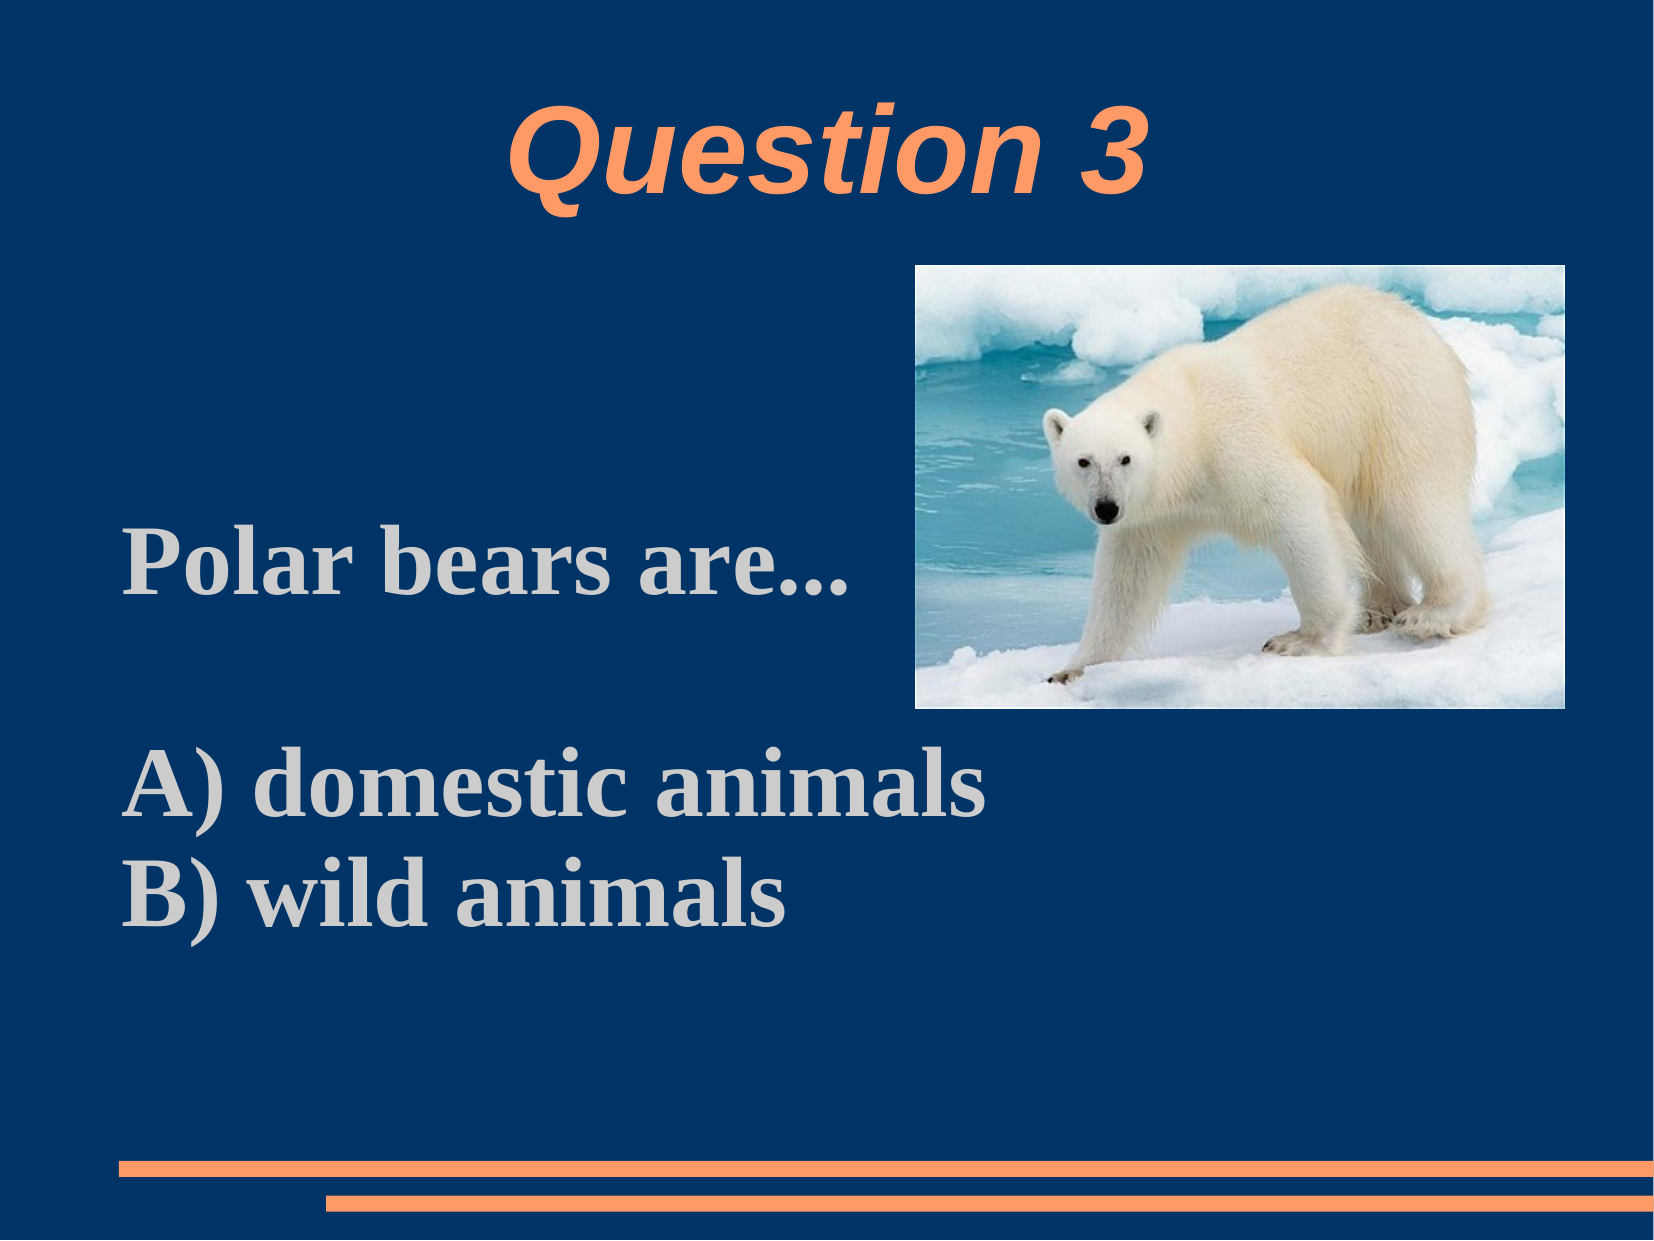

# Question 3
Polar bears are...
A) domestic animals
B) wild animals